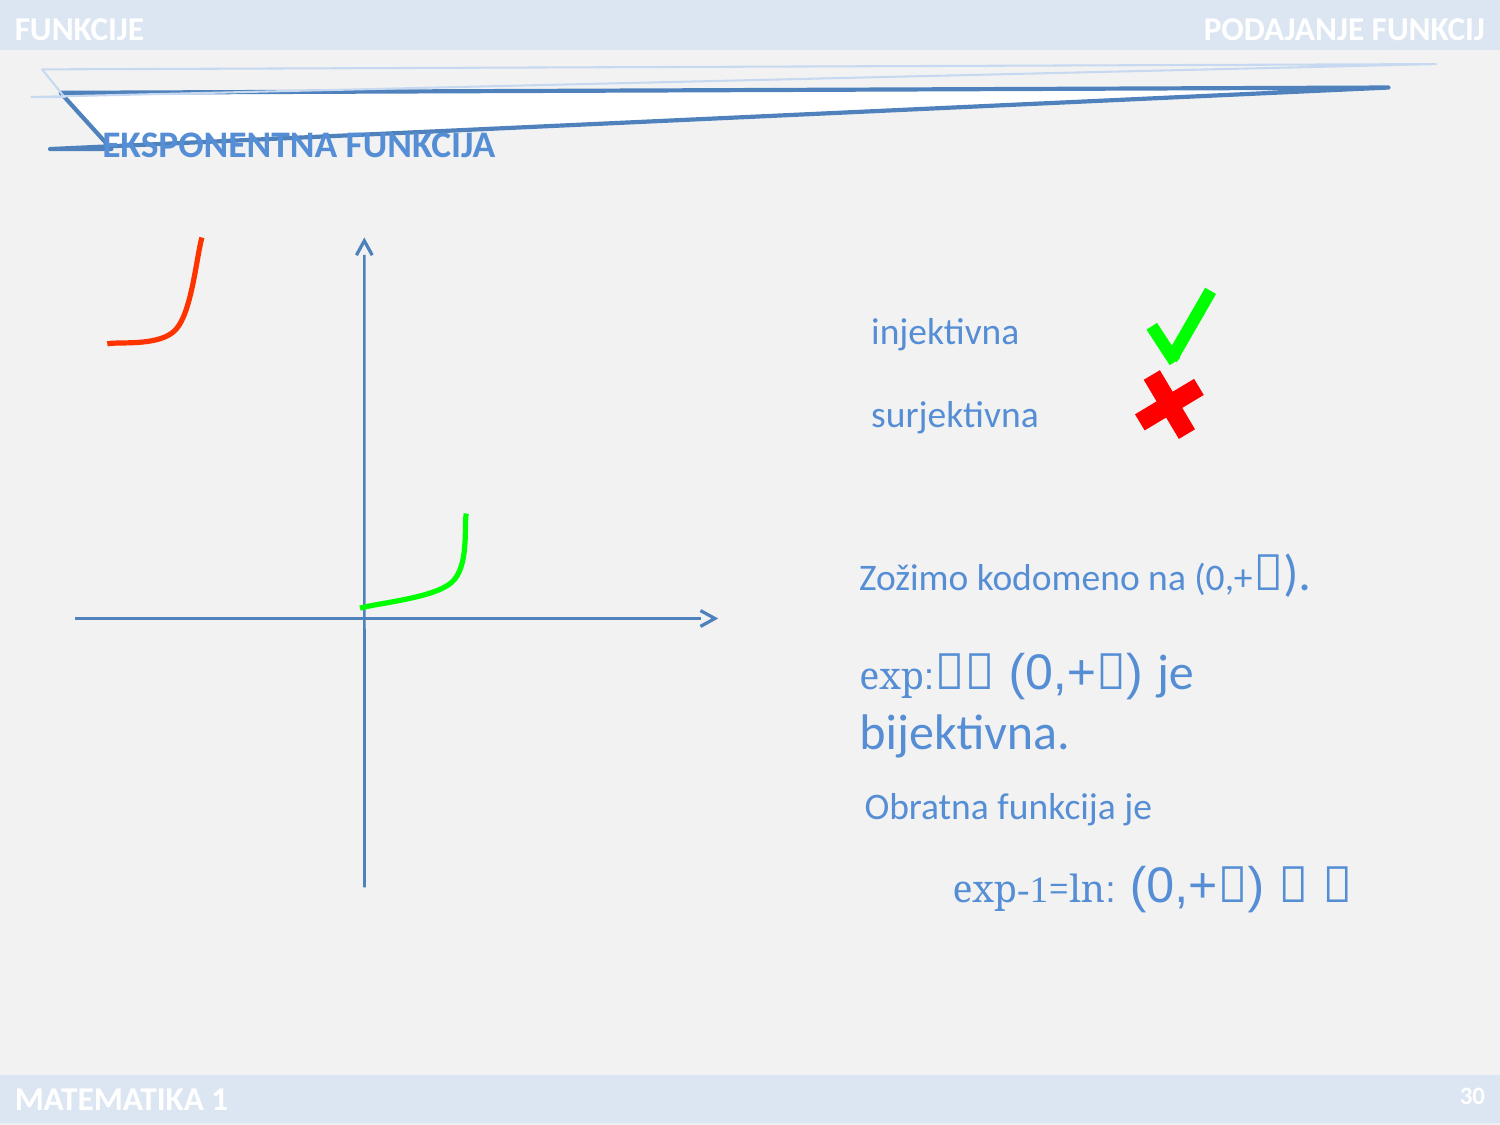

FUNKCIJE
PODAJANJE FUNKCIJ
EKSPONENTNA FUNKCIJA
injektivna
surjektivna
Zožimo kodomeno na (0,+).
exp: (0,+) je bijektivna.
Obratna funkcija je
 exp-1=ln: (0,+)  
MATEMATIKA 1